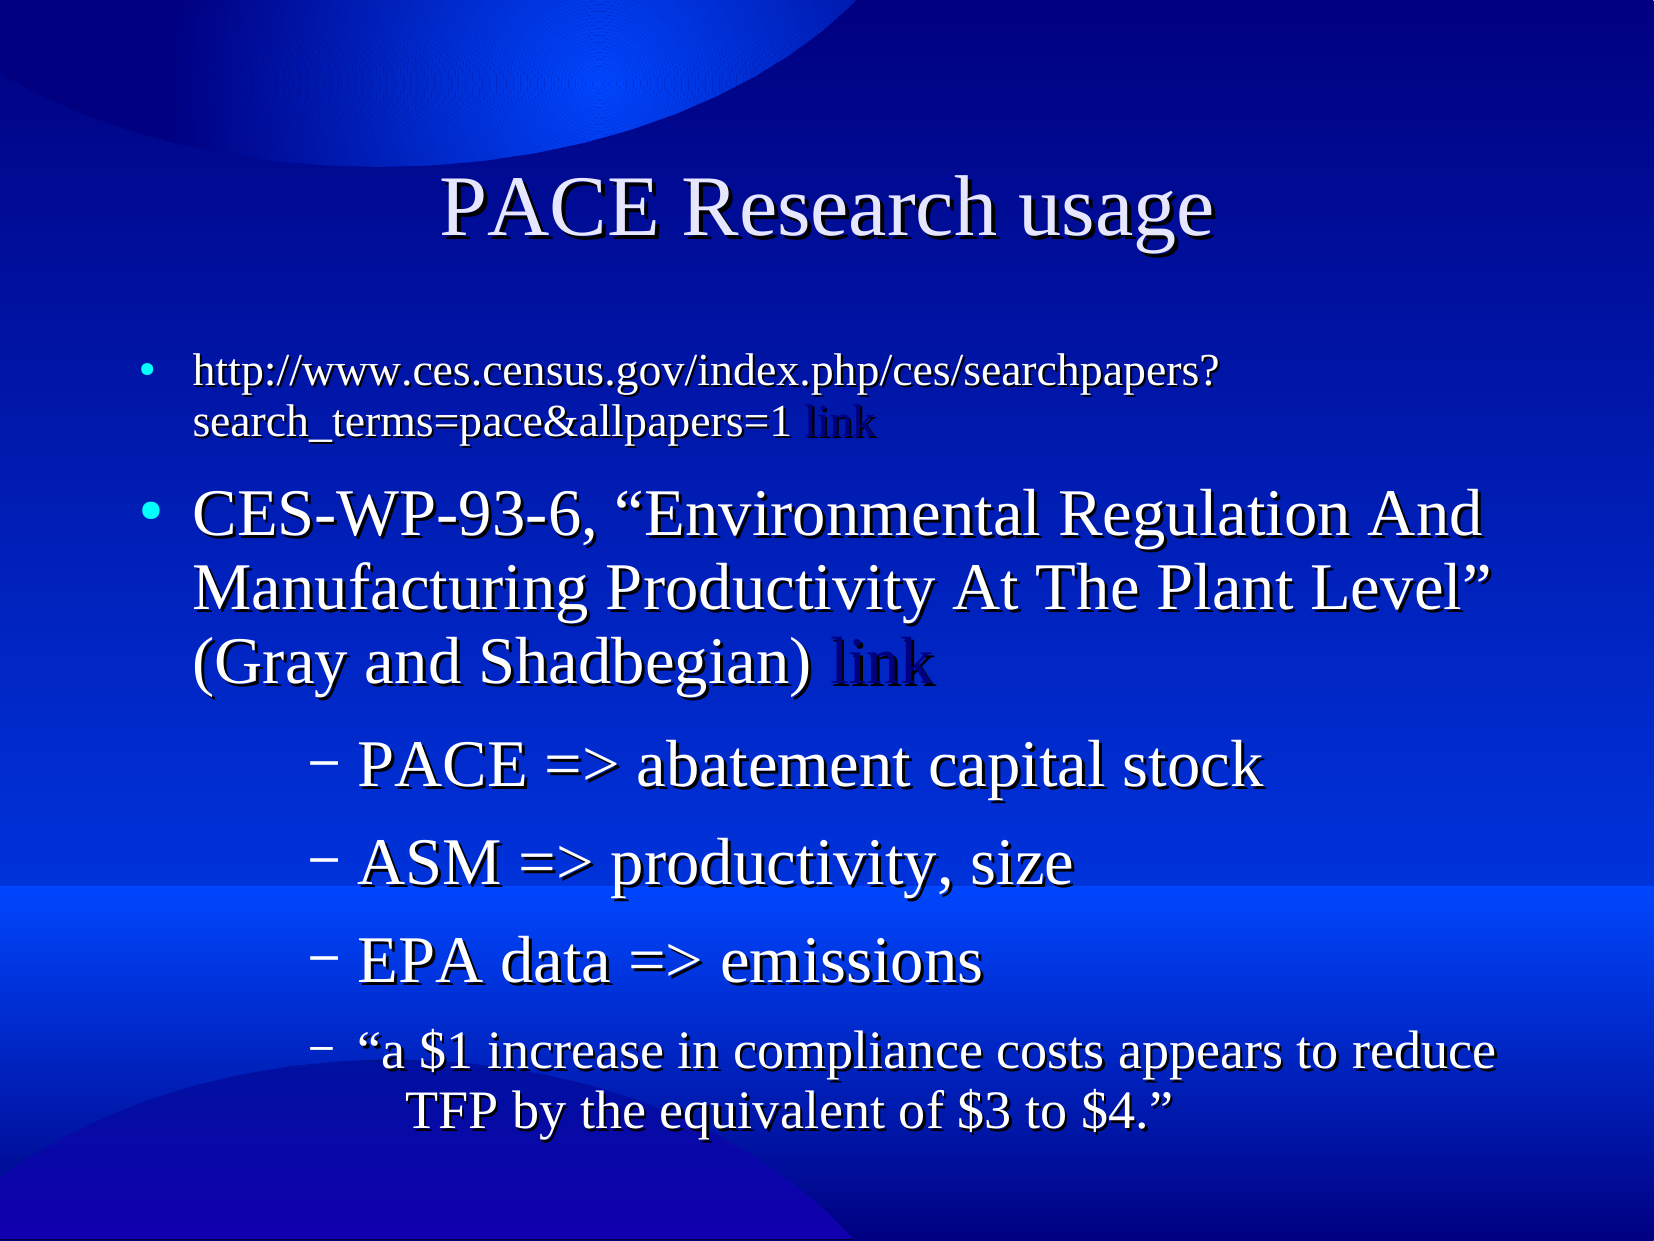

# PACE Research usage
http://www.ces.census.gov/index.php/ces/searchpapers?search_terms=pace&allpapers=1 link
CES-WP-93-6, “Environmental Regulation And Manufacturing Productivity At The Plant Level” (Gray and Shadbegian) link
PACE => abatement capital stock
ASM => productivity, size
EPA data => emissions
“a $1 increase in compliance costs appears to reduce TFP by the equivalent of $3 to $4.”